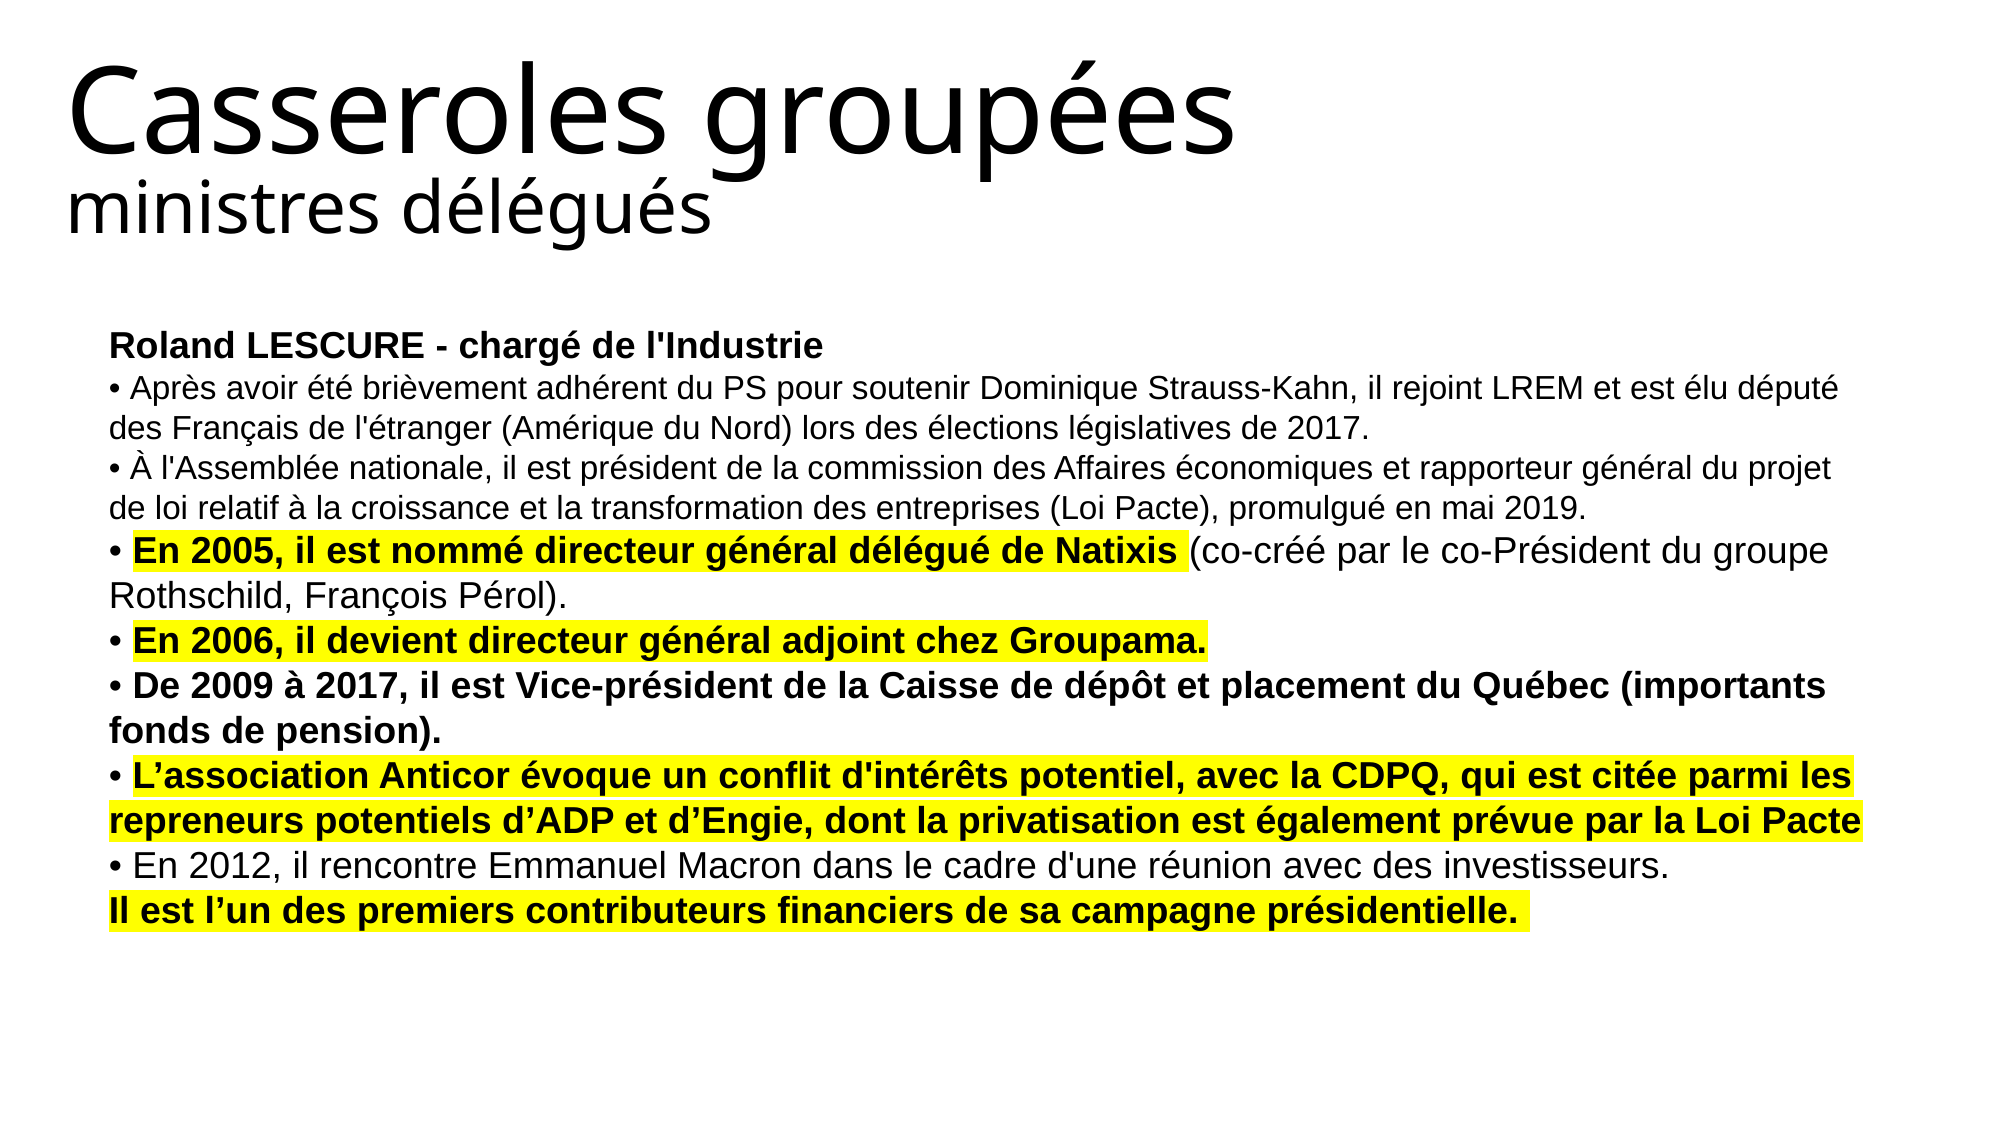

Casseroles groupées
ministres délégués
Roland LESCURE - chargé de l'Industrie
• Après avoir été brièvement adhérent du PS pour soutenir Dominique Strauss-Kahn, il rejoint LREM et est élu député des Français de l'étranger (Amérique du Nord) lors des élections législatives de 2017.
• À l'Assemblée nationale, il est président de la commission des Affaires économiques et rapporteur général du projet de loi relatif à la croissance et la transformation des entreprises (Loi Pacte), promulgué en mai 2019.
• En 2005, il est nommé directeur général délégué de Natixis (co-créé par le co-Président du groupe Rothschild, François Pérol).
• En 2006, il devient directeur général adjoint chez Groupama.
• De 2009 à 2017, il est Vice-président de la Caisse de dépôt et placement du Québec (importants fonds de pension).
• L’association Anticor évoque un conflit d'intérêts potentiel, avec la CDPQ, qui est citée parmi les repreneurs potentiels d’ADP et d’Engie, dont la privatisation est également prévue par la Loi Pacte
• En 2012, il rencontre Emmanuel Macron dans le cadre d'une réunion avec des investisseurs.
Il est l’un des premiers contributeurs financiers de sa campagne présidentielle.